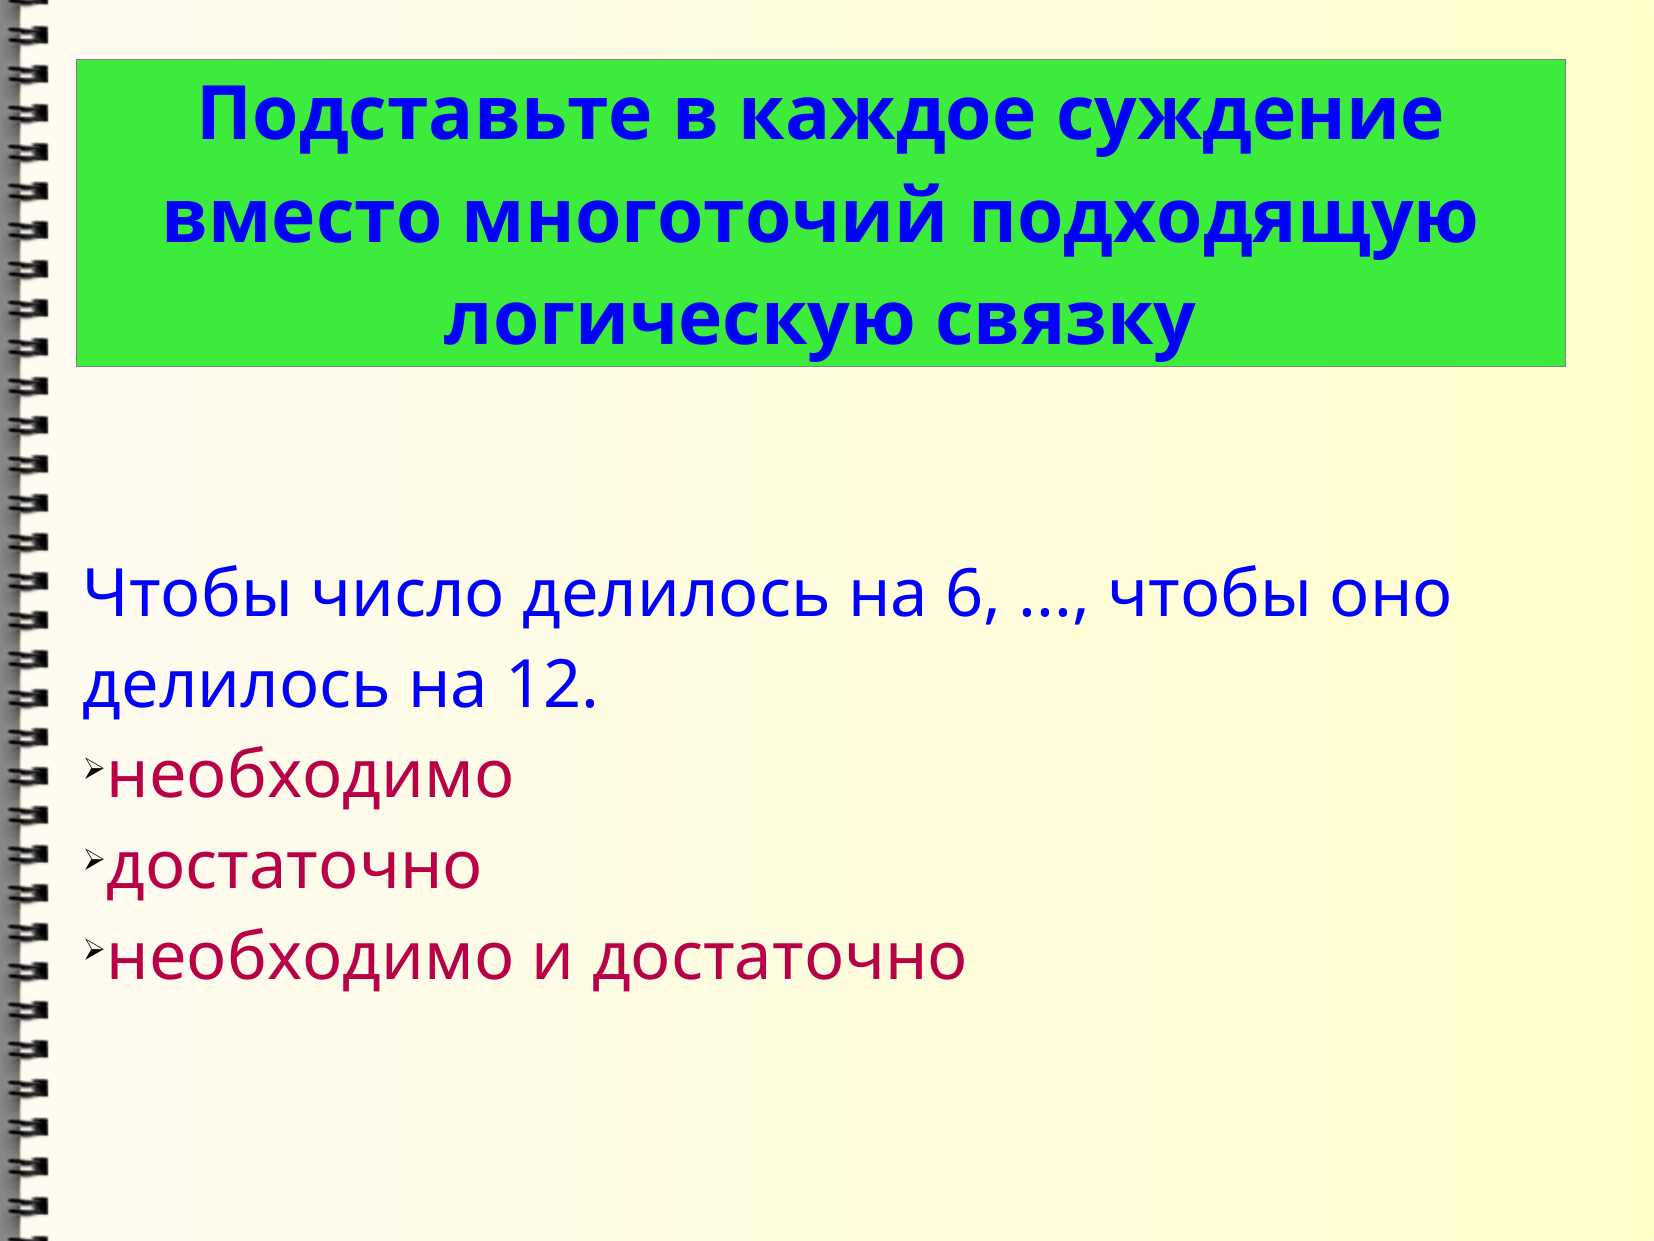

Подставьте в каждое суждение вместо многоточий подходящую логическую связку
# Чтобы число делилось на 6, ..., чтобы оно делилось на 12.
необходимо
достаточно
необходимо и достаточно